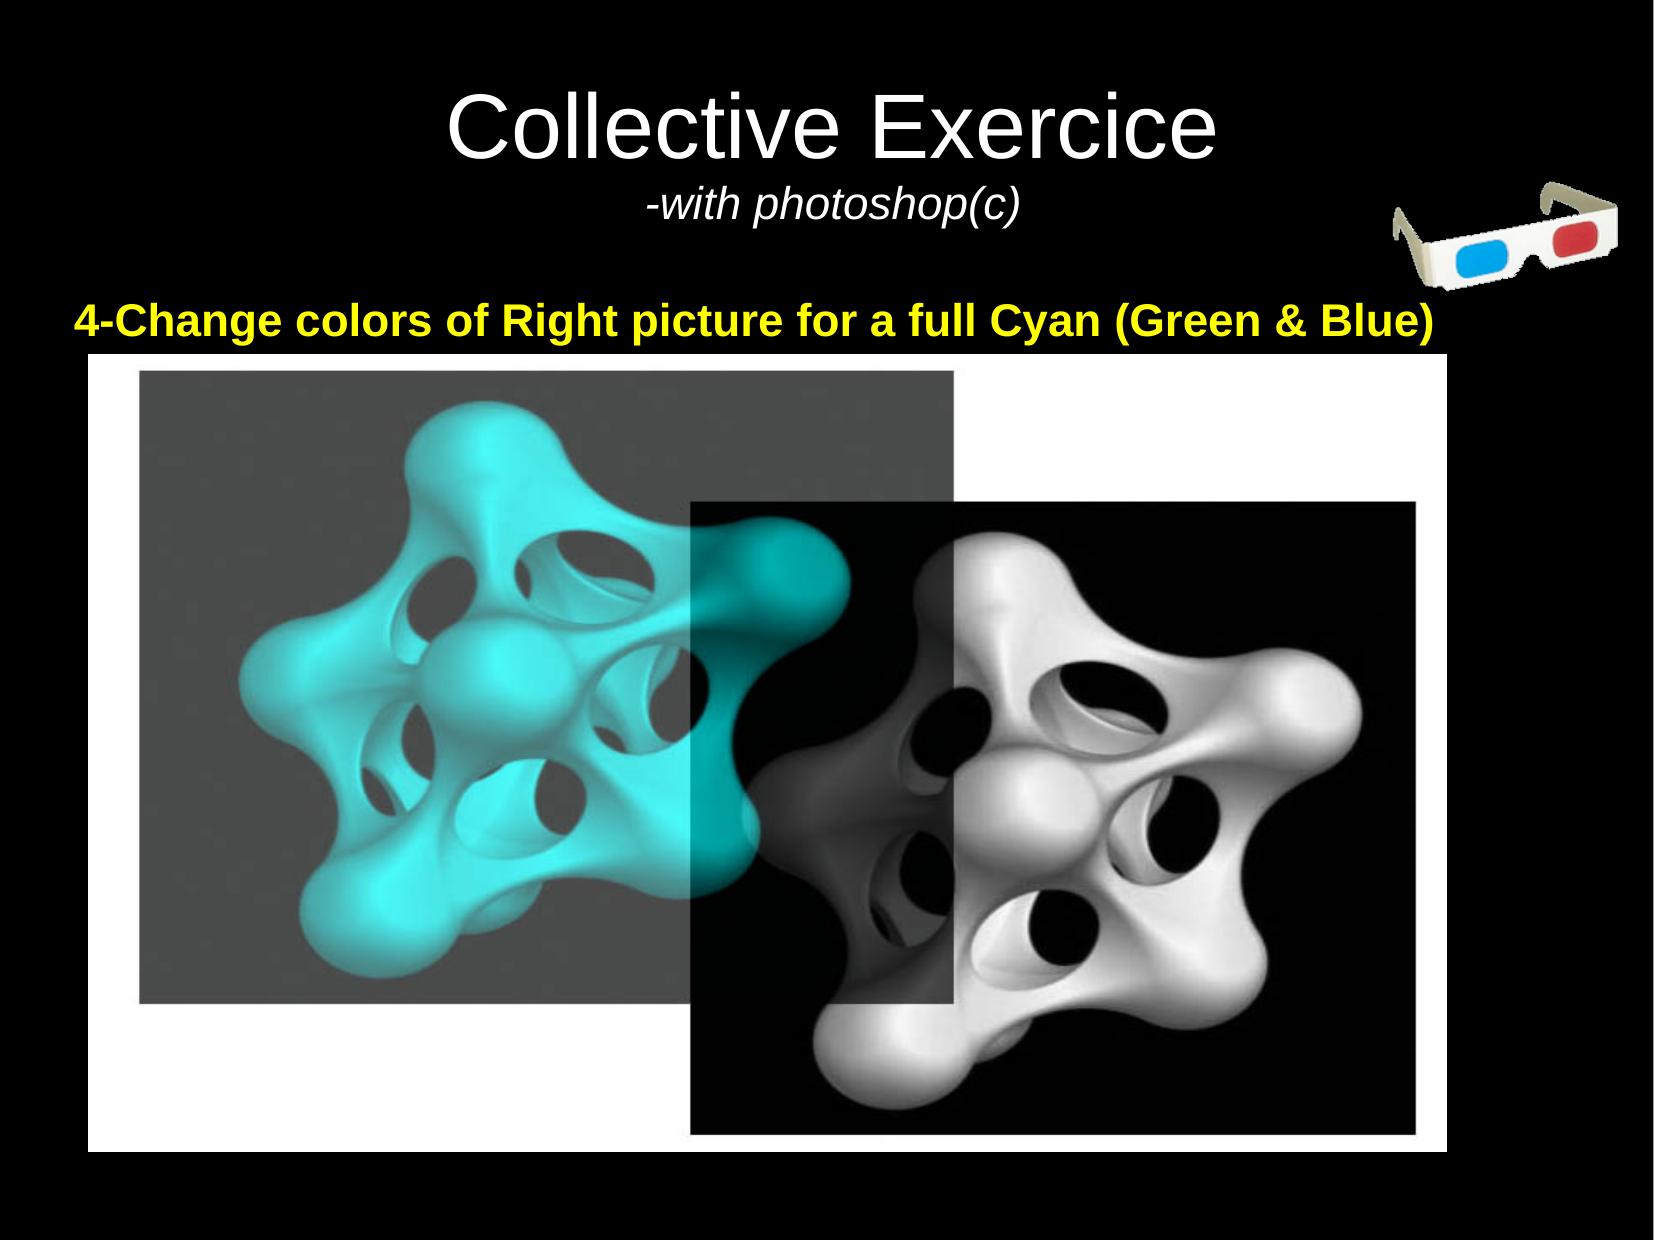

# Collective Exercice -with photoshop(c)
4-Change colors of Right picture for a full Cyan (Green & Blue)